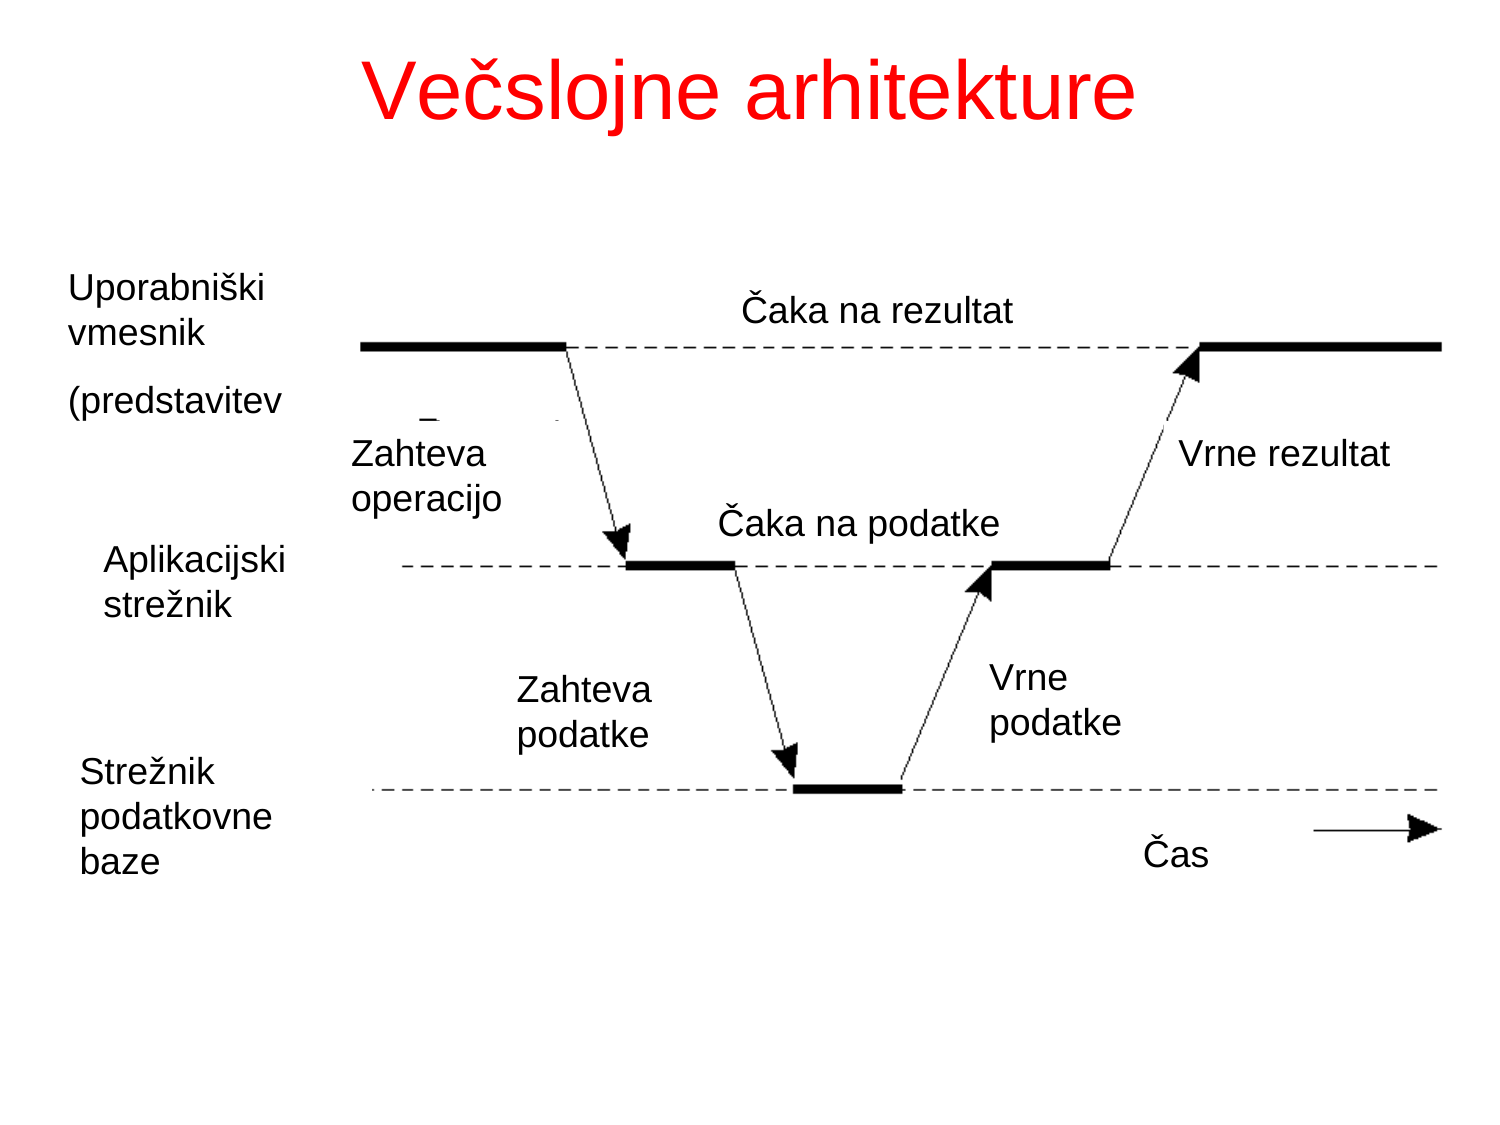

# Večslojne arhitekture
Uporabniški vmesnik
(predstavitev
An example of a server acting as a client.
Čaka na rezultat
Zahteva operacijo
Vrne rezultat
1-30
Čaka na podatke
Aplikacijski strežnik
Vrne podatke
Zahteva podatke
Strežnik podatkovne baze
Čas